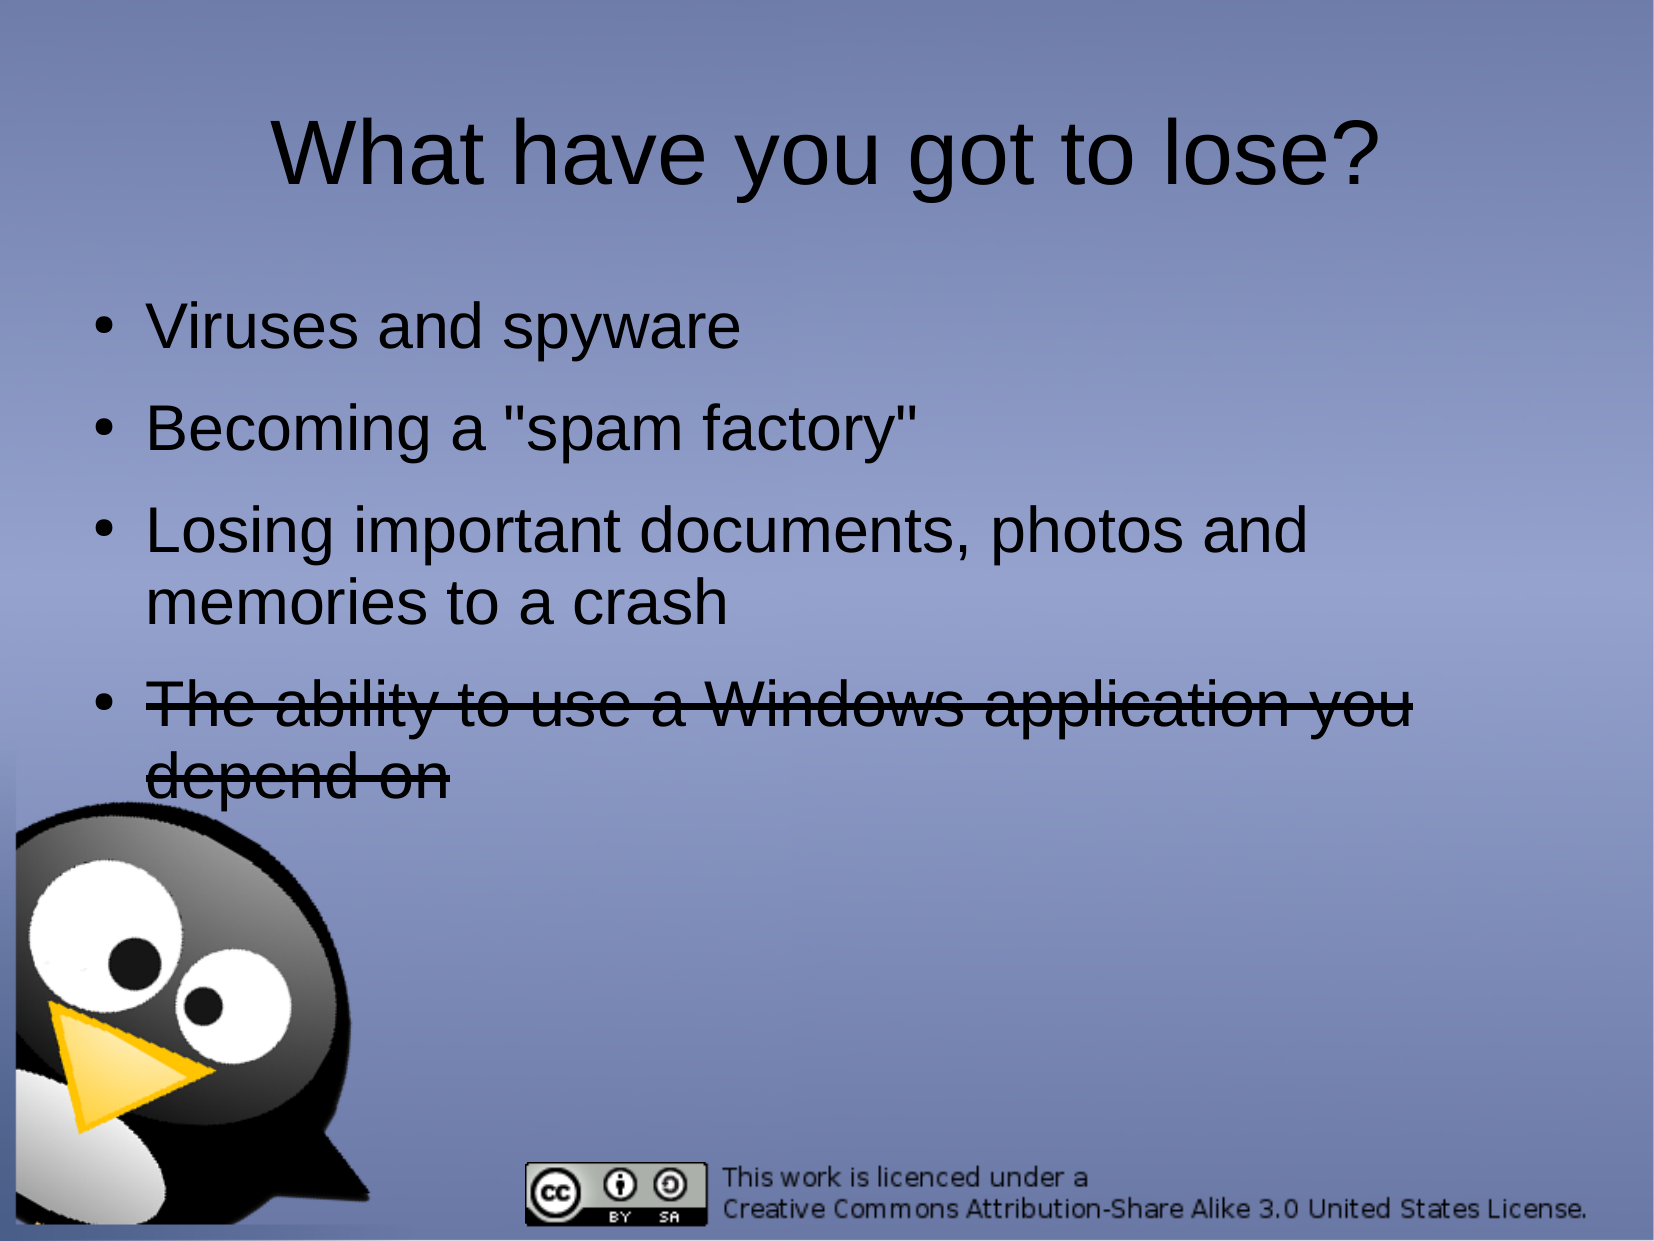

# What have you got to lose?
Viruses and spyware
Becoming a "spam factory"
Losing important documents, photos and memories to a crash
The ability to use a Windows application you depend on